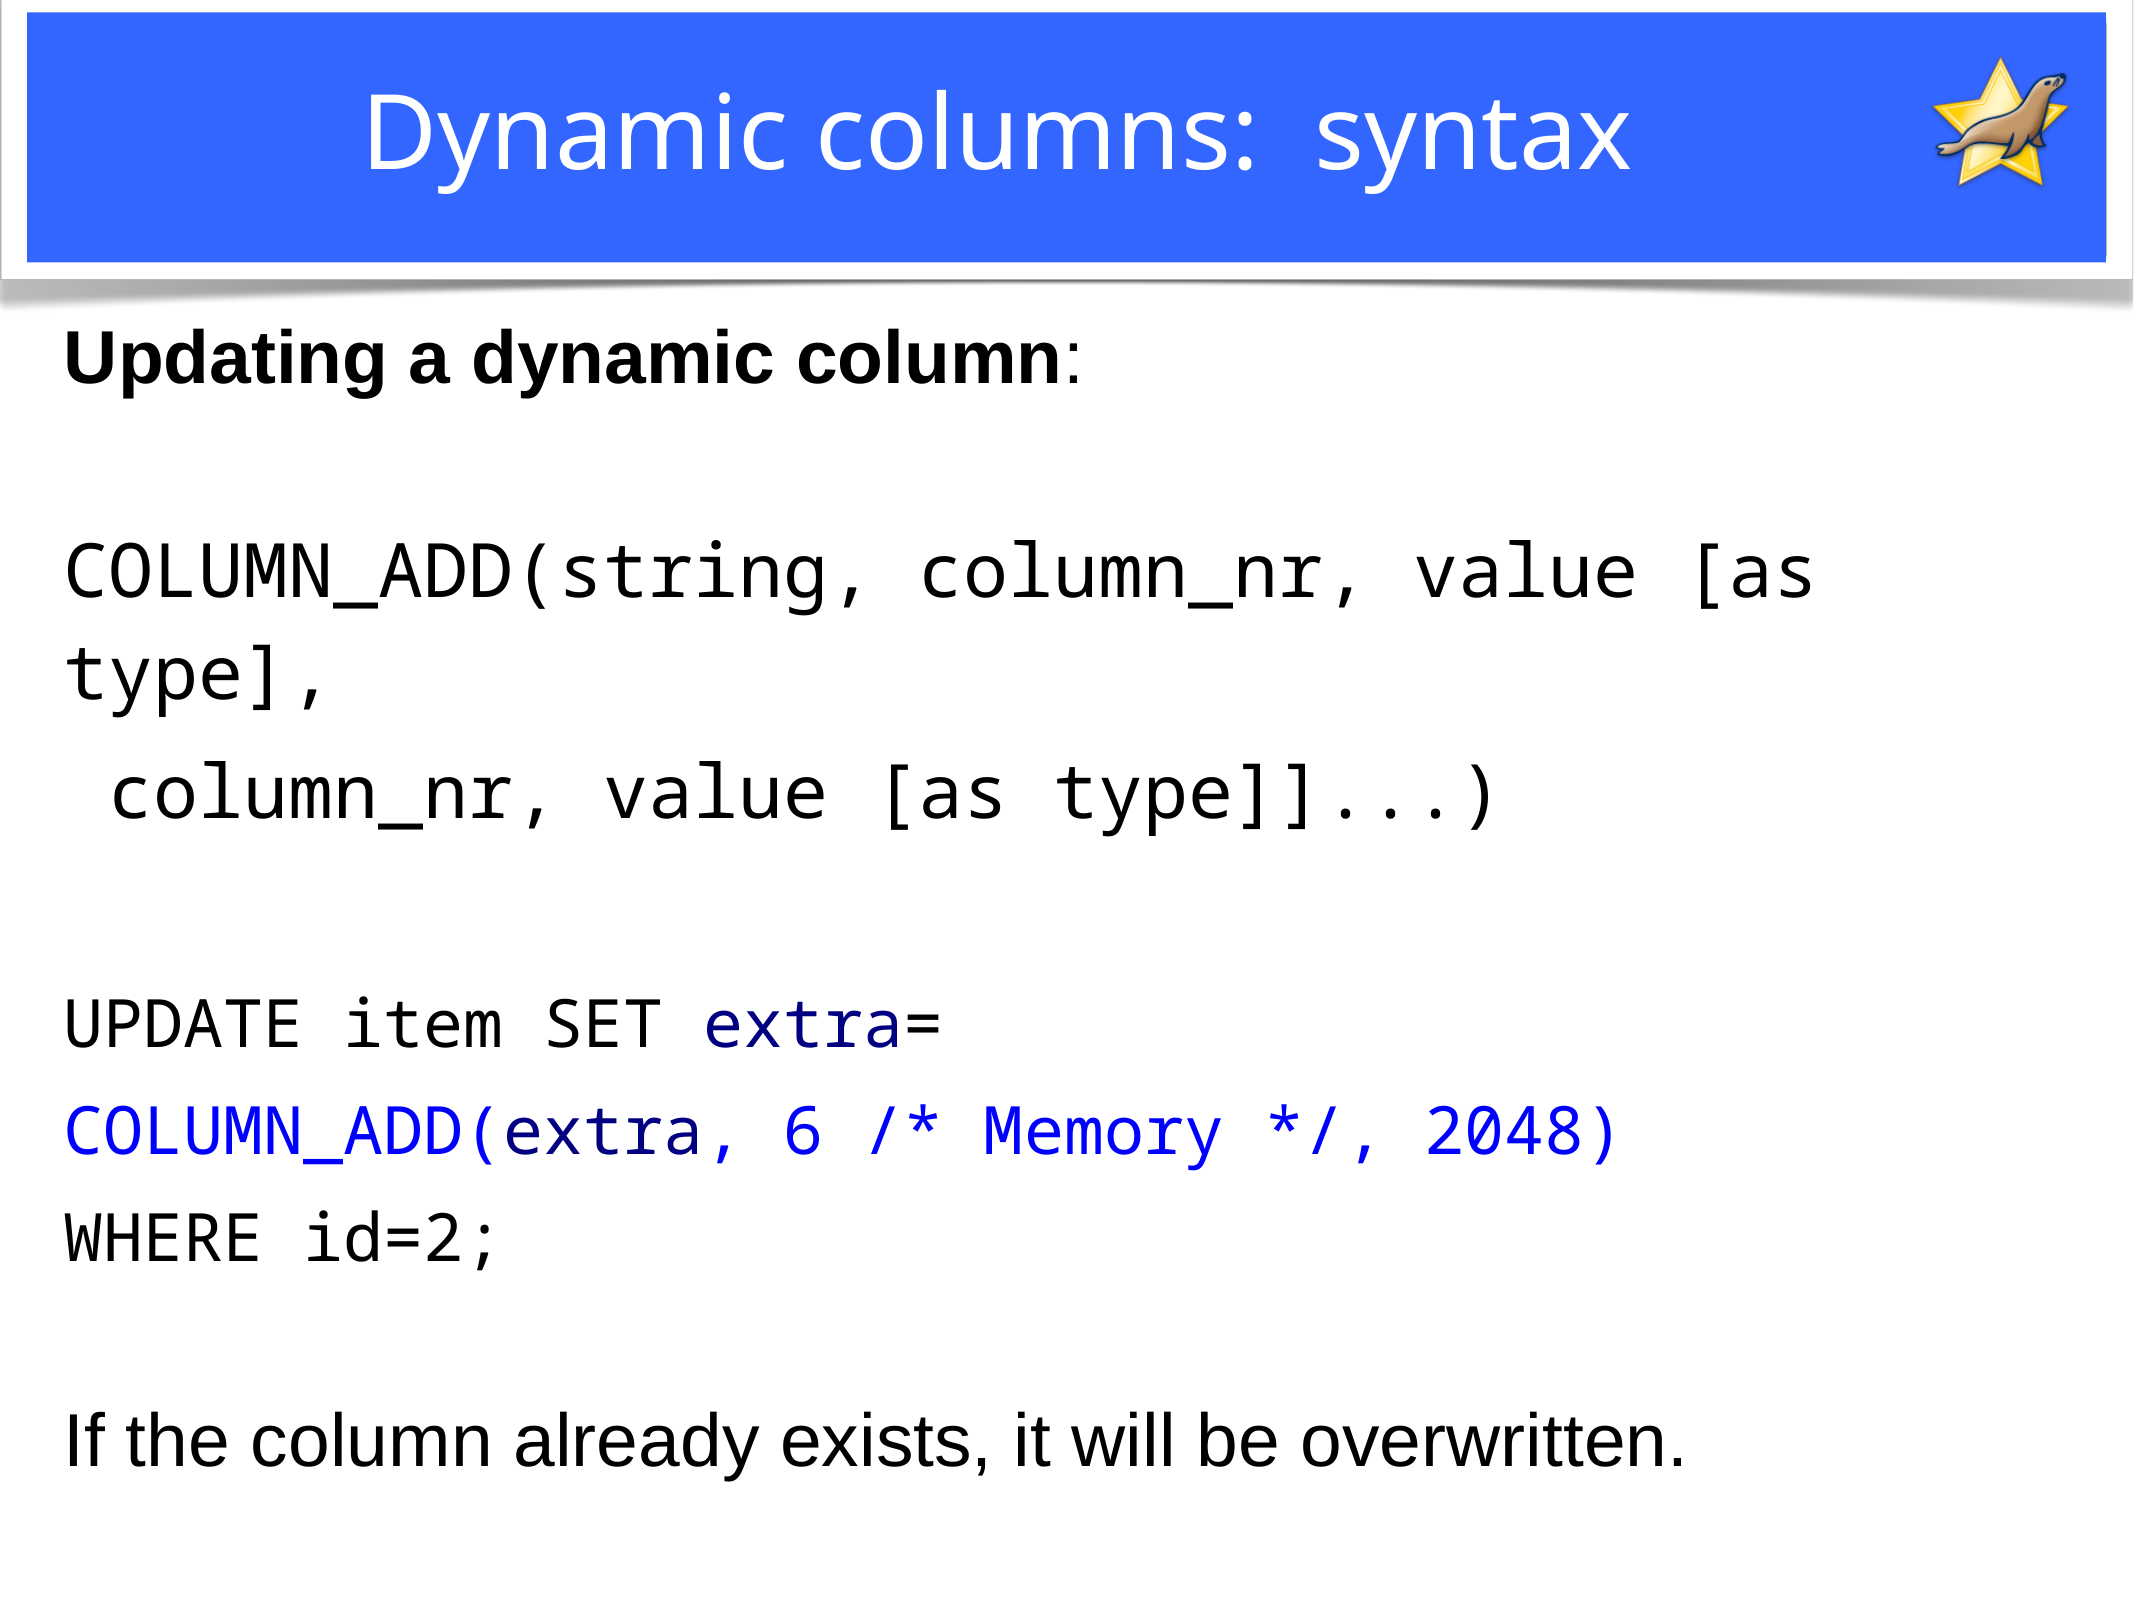

# Dynamic columns: syntax
Updating a dynamic column:
COLUMN_ADD(string, column_nr, value [as type],
 column_nr, value [as type]]...)
UPDATE item SET extra=
COLUMN_ADD(extra, 6 /* Memory */, 2048)
WHERE id=2;
If the column already exists, it will be overwritten.